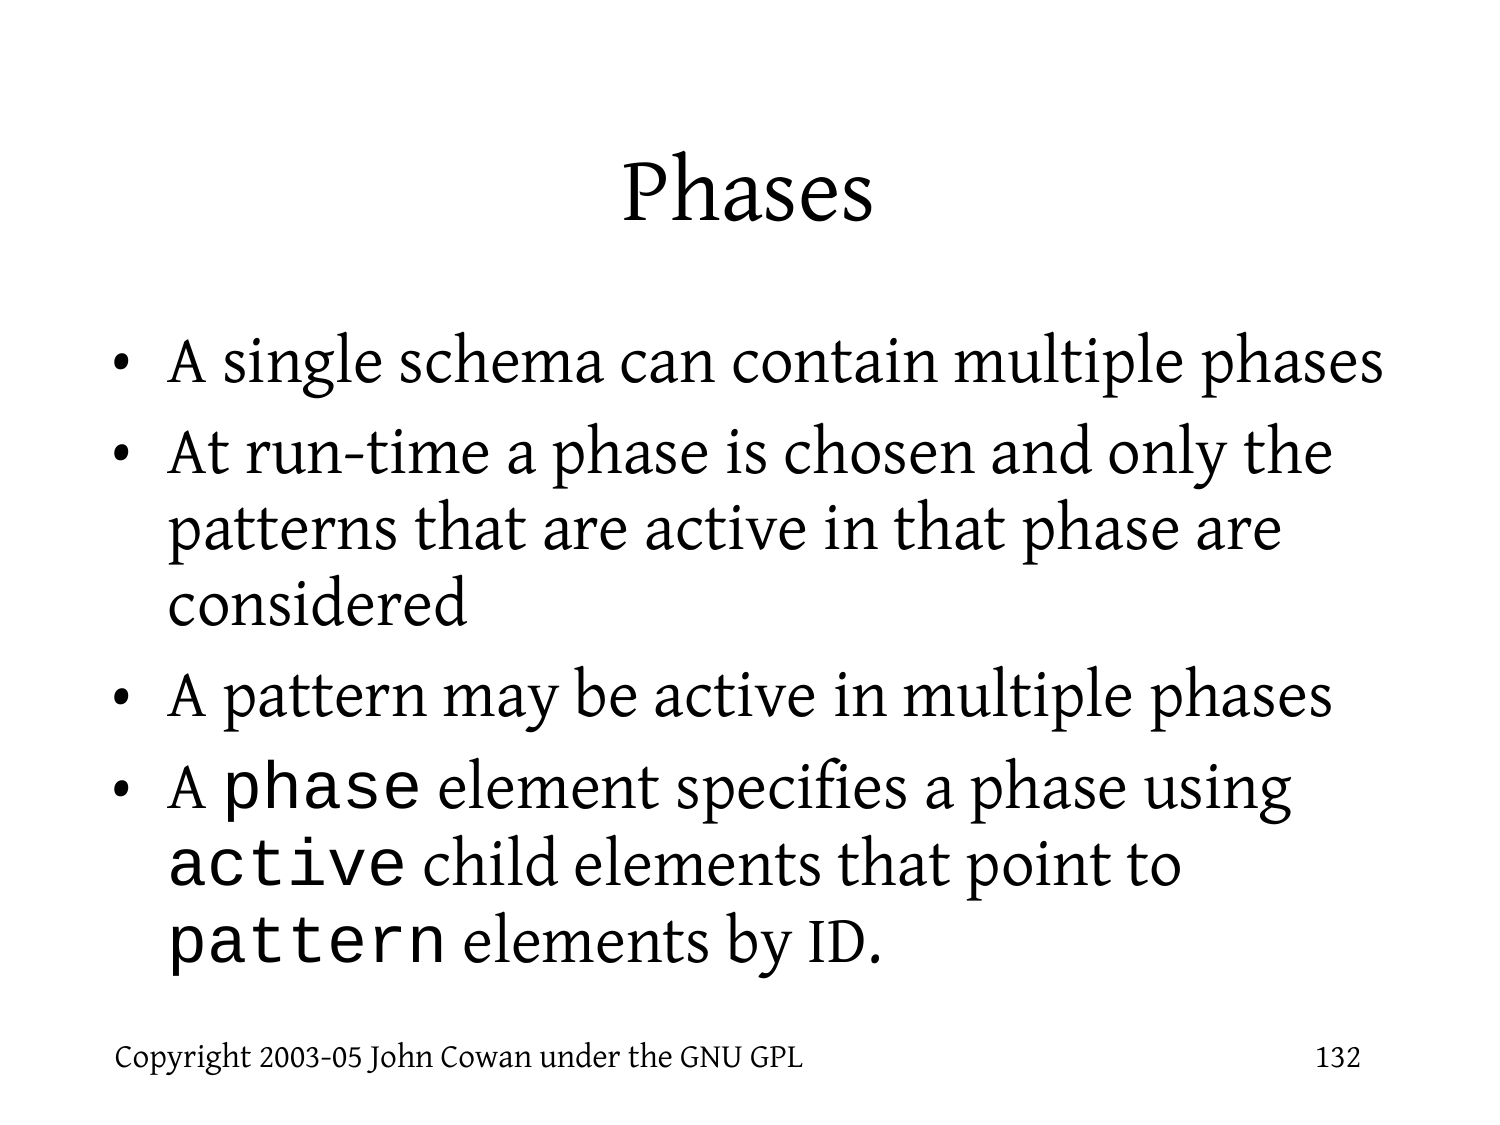

# Phases
A single schema can contain multiple phases
At run-time a phase is chosen and only the patterns that are active in that phase are considered
A pattern may be active in multiple phases
A phase element specifies a phase using active child elements that point to pattern elements by ID.